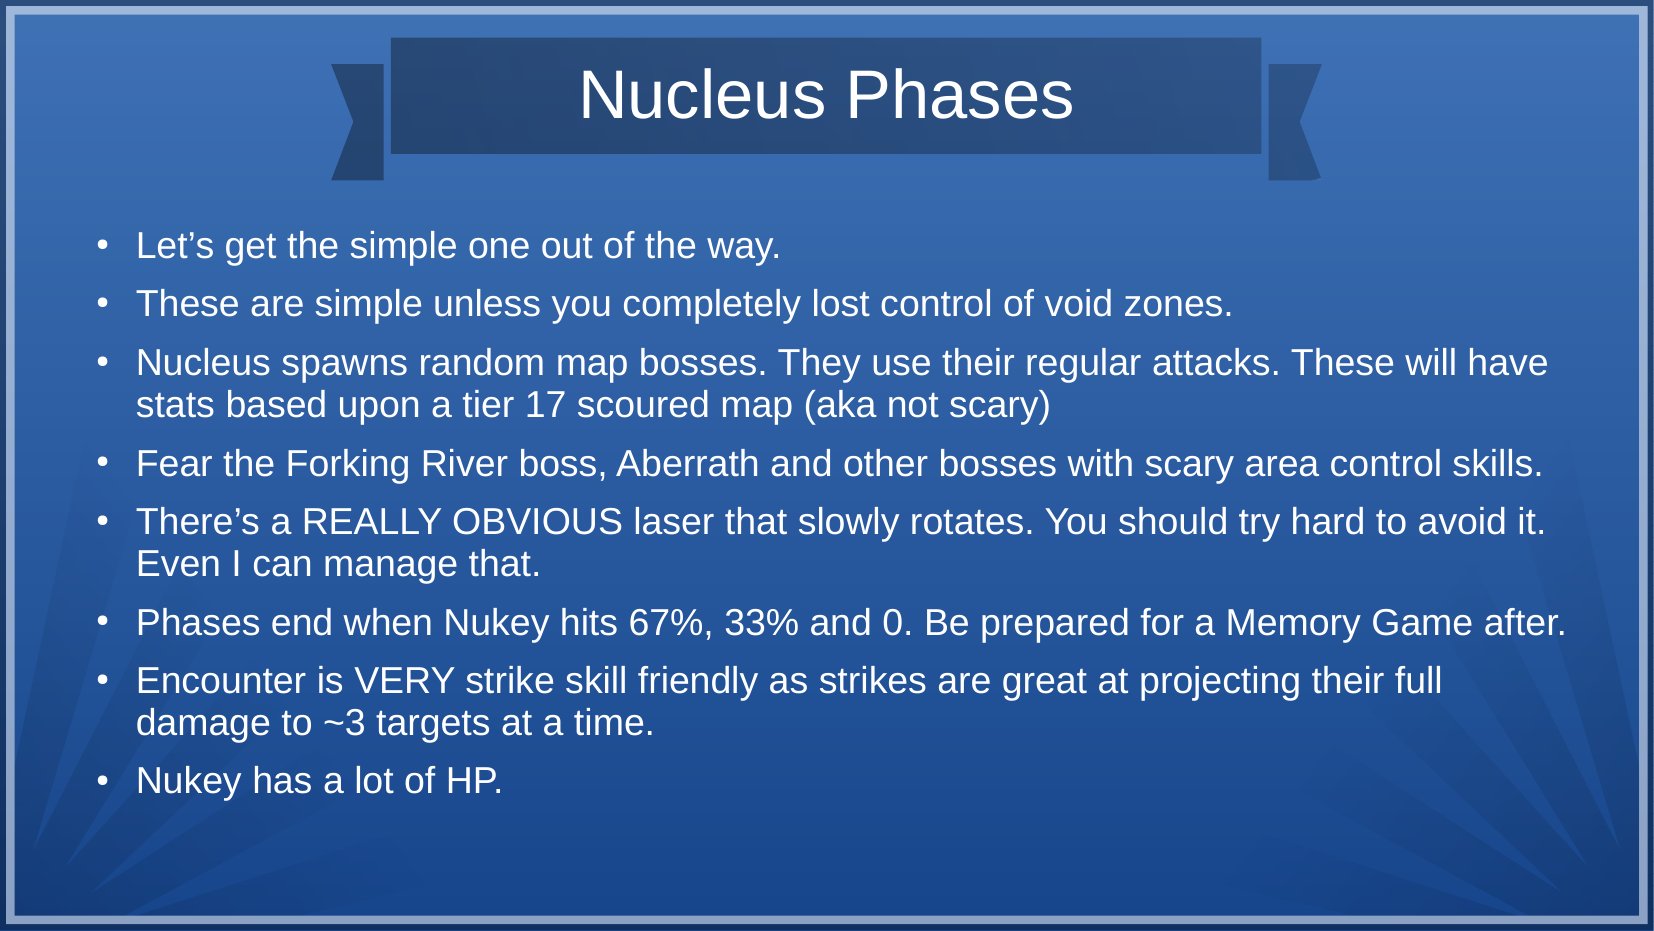

# Nucleus Phases
Let’s get the simple one out of the way.
These are simple unless you completely lost control of void zones.
Nucleus spawns random map bosses. They use their regular attacks. These will have stats based upon a tier 17 scoured map (aka not scary)
Fear the Forking River boss, Aberrath and other bosses with scary area control skills.
There’s a REALLY OBVIOUS laser that slowly rotates. You should try hard to avoid it. Even I can manage that.
Phases end when Nukey hits 67%, 33% and 0. Be prepared for a Memory Game after.
Encounter is VERY strike skill friendly as strikes are great at projecting their full damage to ~3 targets at a time.
Nukey has a lot of HP.